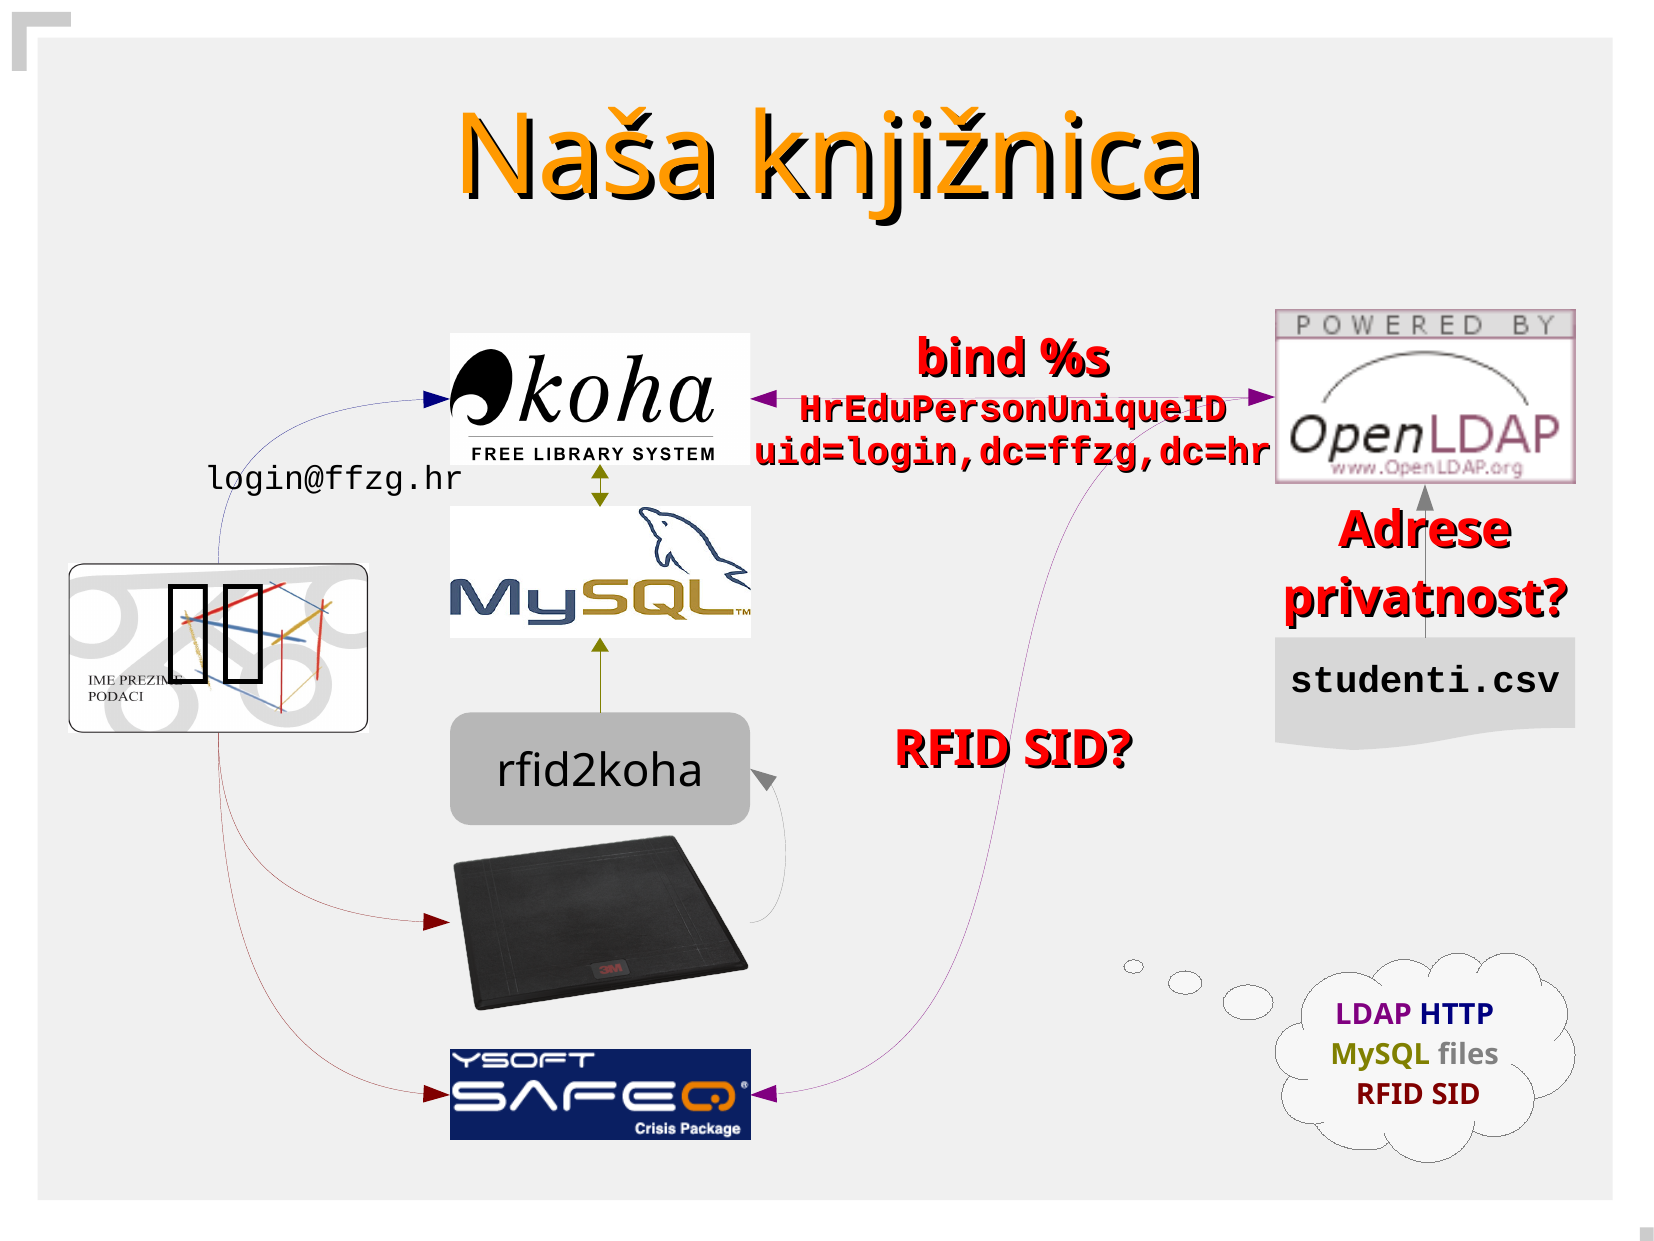

# Naša knjižnica

studenti.csv
rfid2koha
LDAP HTTP
MySQL files
 RFID SID